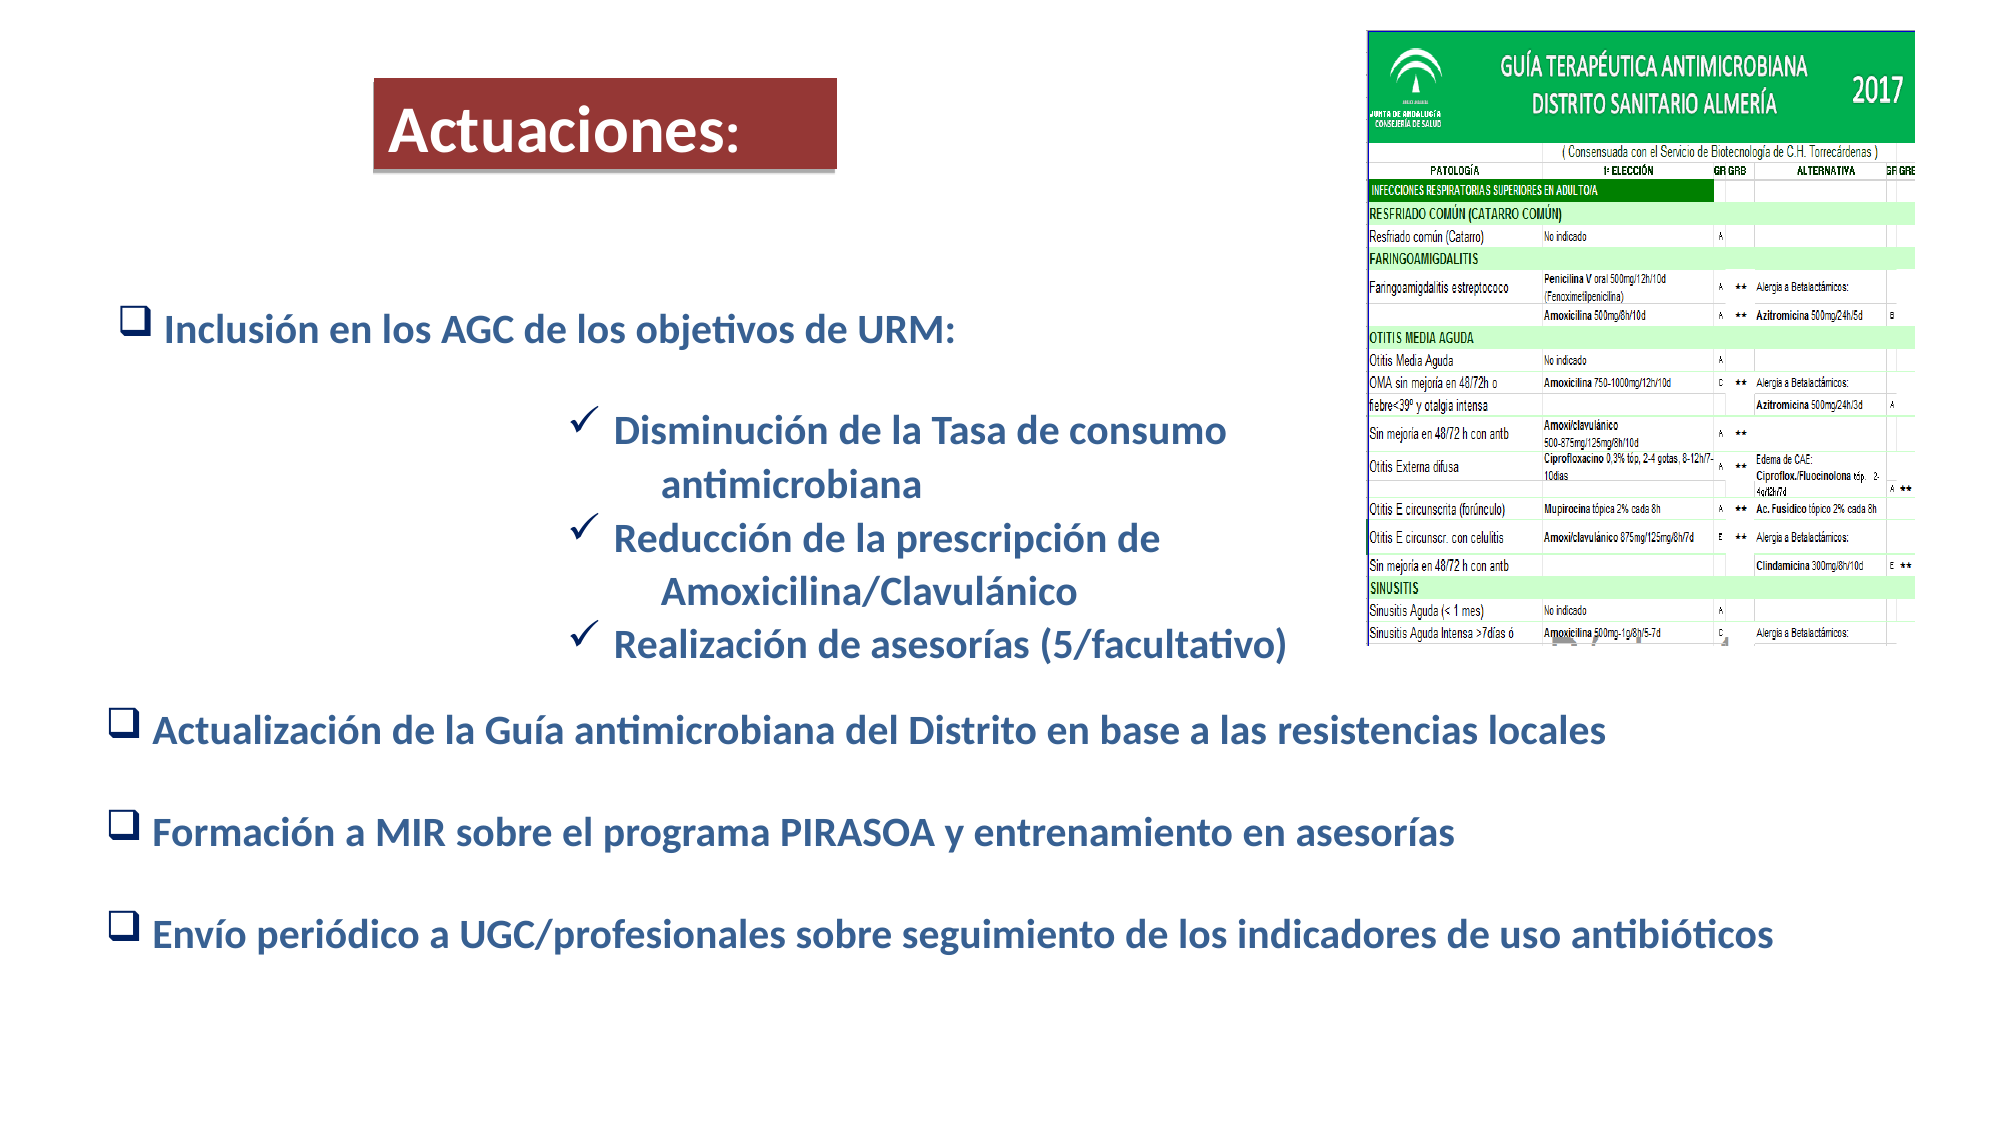

Actuaciones:
Inclusión en los AGC de los objetivos de URM:
Disminución de la Tasa de consumo antimicrobiana
Reducción de la prescripción de Amoxicilina/Clavulánico
Realización de asesorías (5/facultativo)
Actualización de la Guía antimicrobiana del Distrito en base a las resistencias locales
Formación a MIR sobre el programa PIRASOA y entrenamiento en asesorías
Envío periódico a UGC/profesionales sobre seguimiento de los indicadores de uso antibióticos